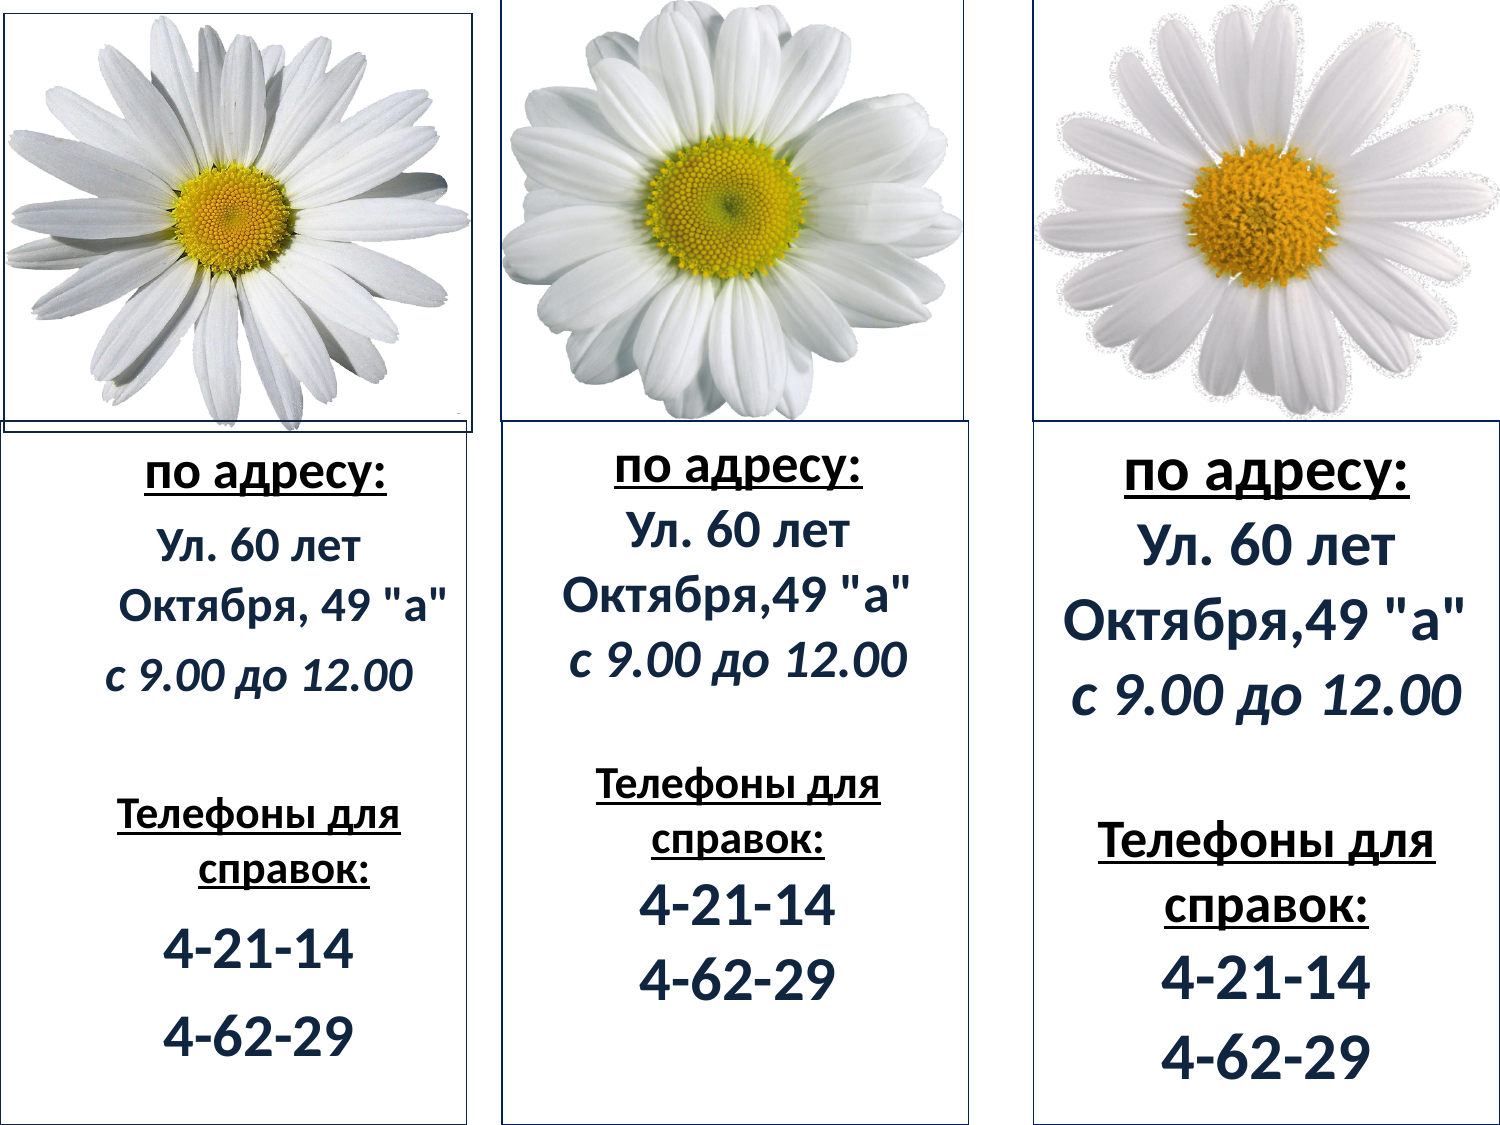

# по адресу:
Ул. 60 лет Октября, 49 "а"
с 9.00 до 12.00
Телефоны для справок:
4-21-14
4-62-29
по адресу:
Ул. 60 лет Октября,49 "а"
с 9.00 до 12.00
Телефоны для справок:
4-21-14
4-62-29
по адресу:
Ул. 60 лет Октября,49 "а"
с 9.00 до 12.00
Телефоны для справок:
4-21-14
4-62-29